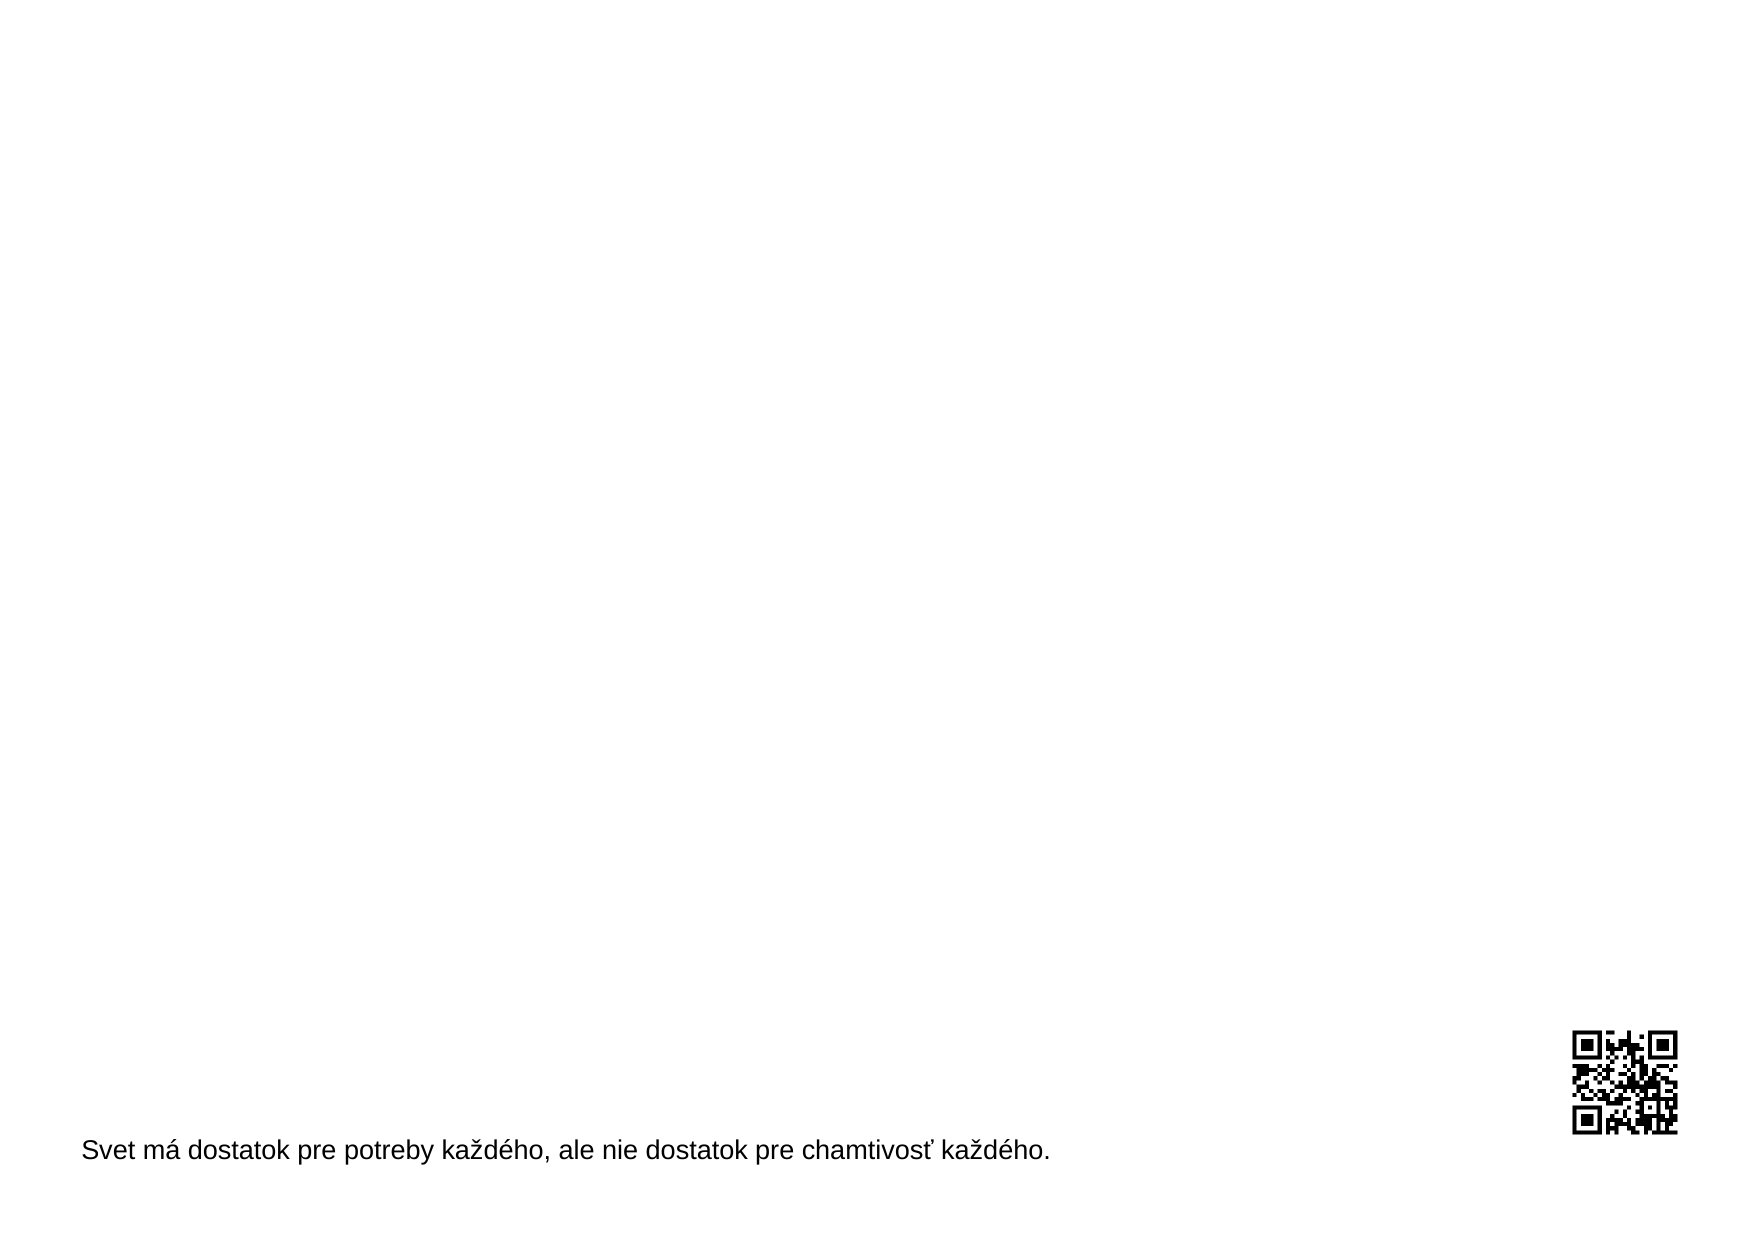

# Svet má dostatok pre potreby každého, ale nie dostatok pre chamtivosť každého.